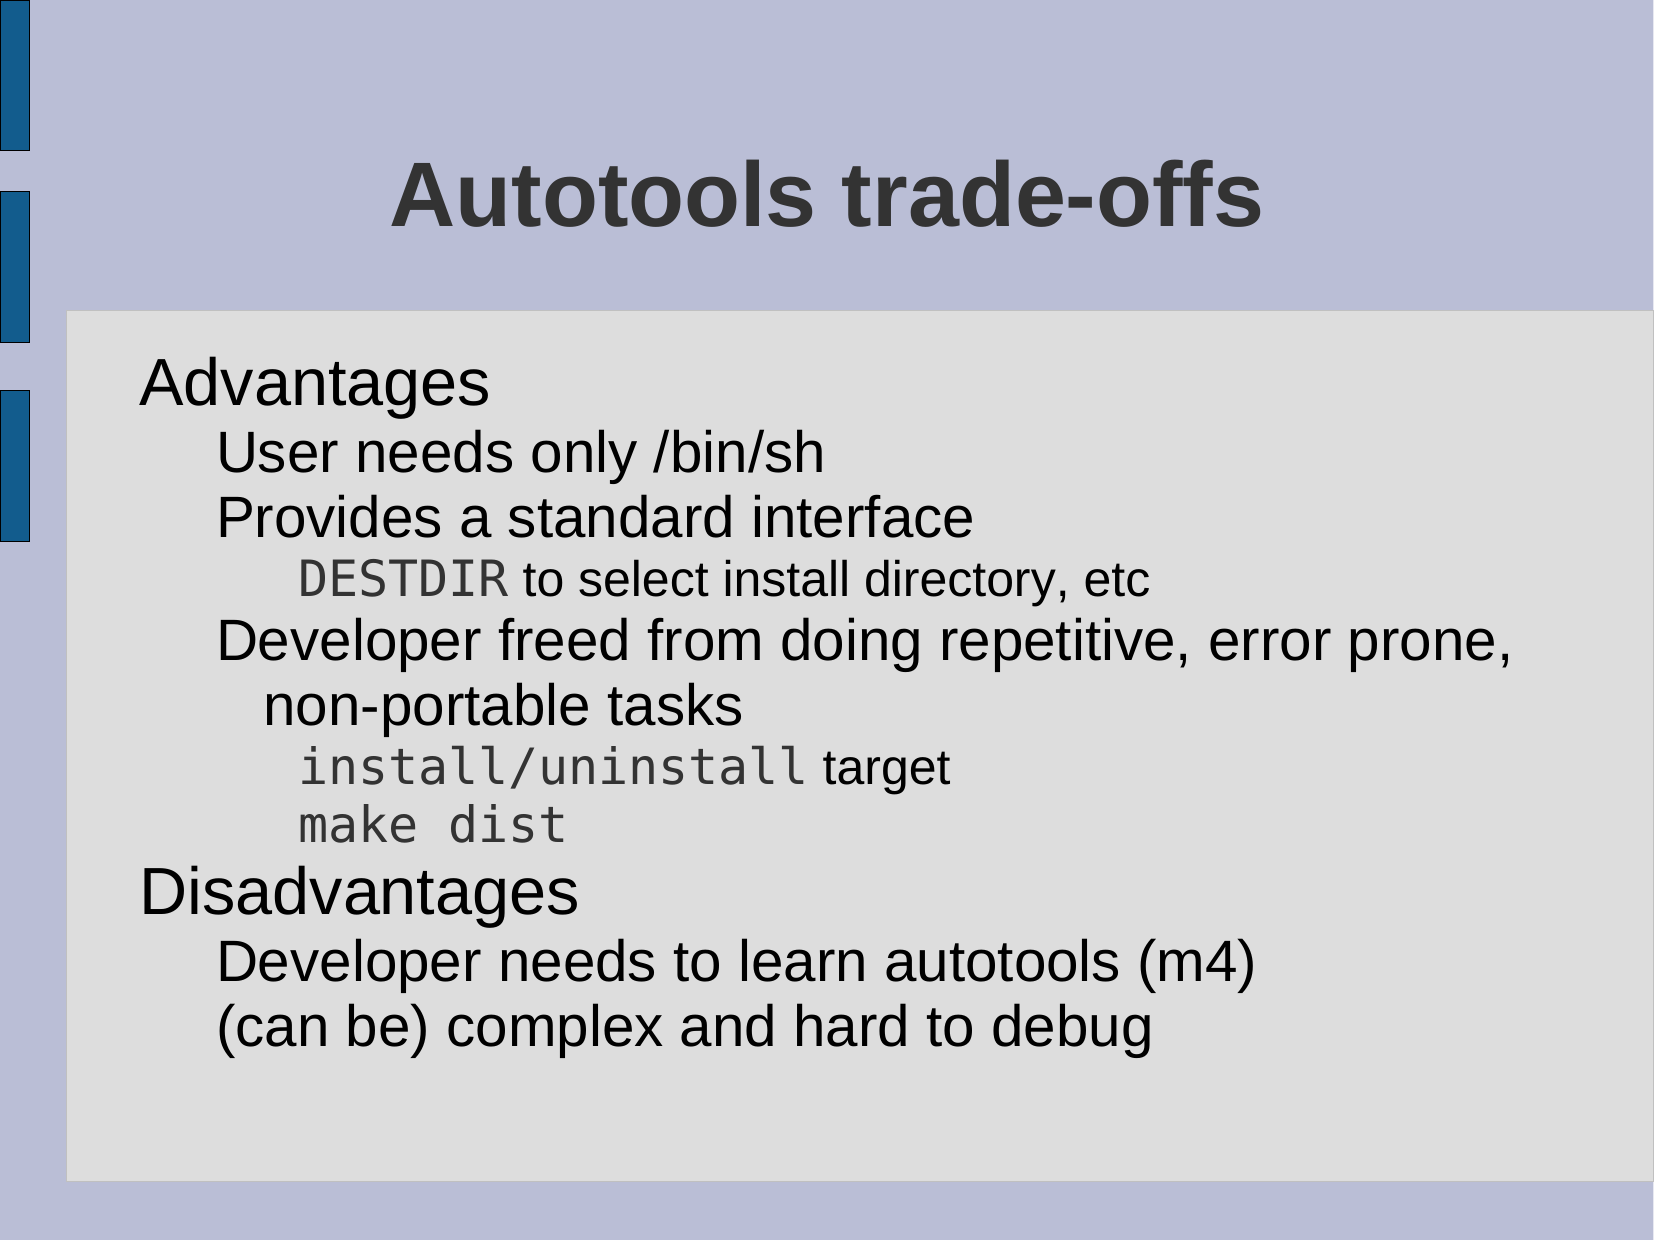

# Autotools trade-offs
Advantages
User needs only /bin/sh
Provides a standard interface
DESTDIR to select install directory, etc
Developer freed from doing repetitive, error prone, non-portable tasks
install/uninstall target
make dist
Disadvantages
Developer needs to learn autotools (m4)
(can be) complex and hard to debug